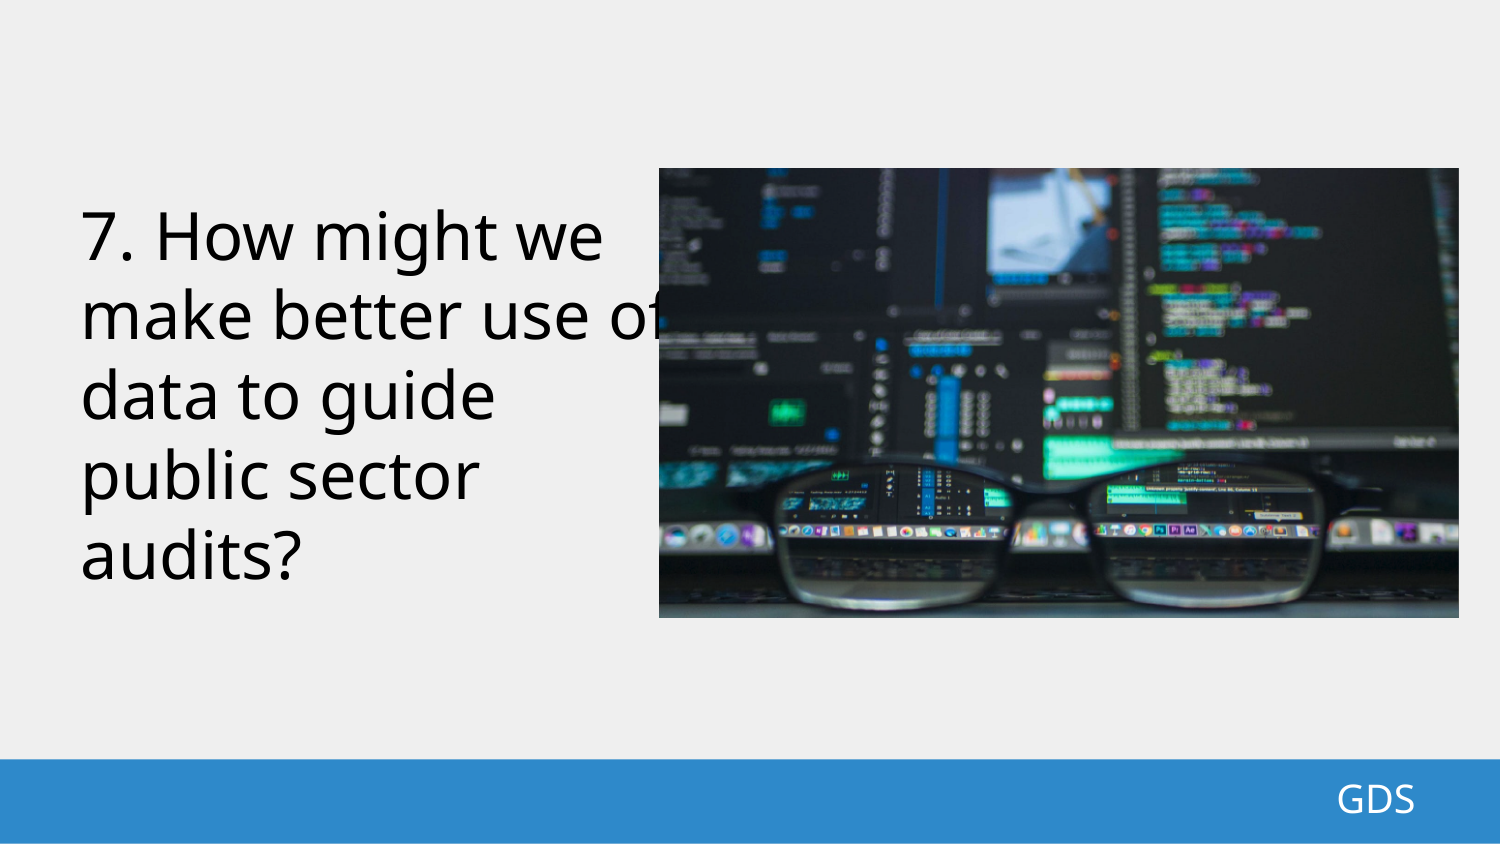

7. How might we make better use of data to guide
public sector audits?